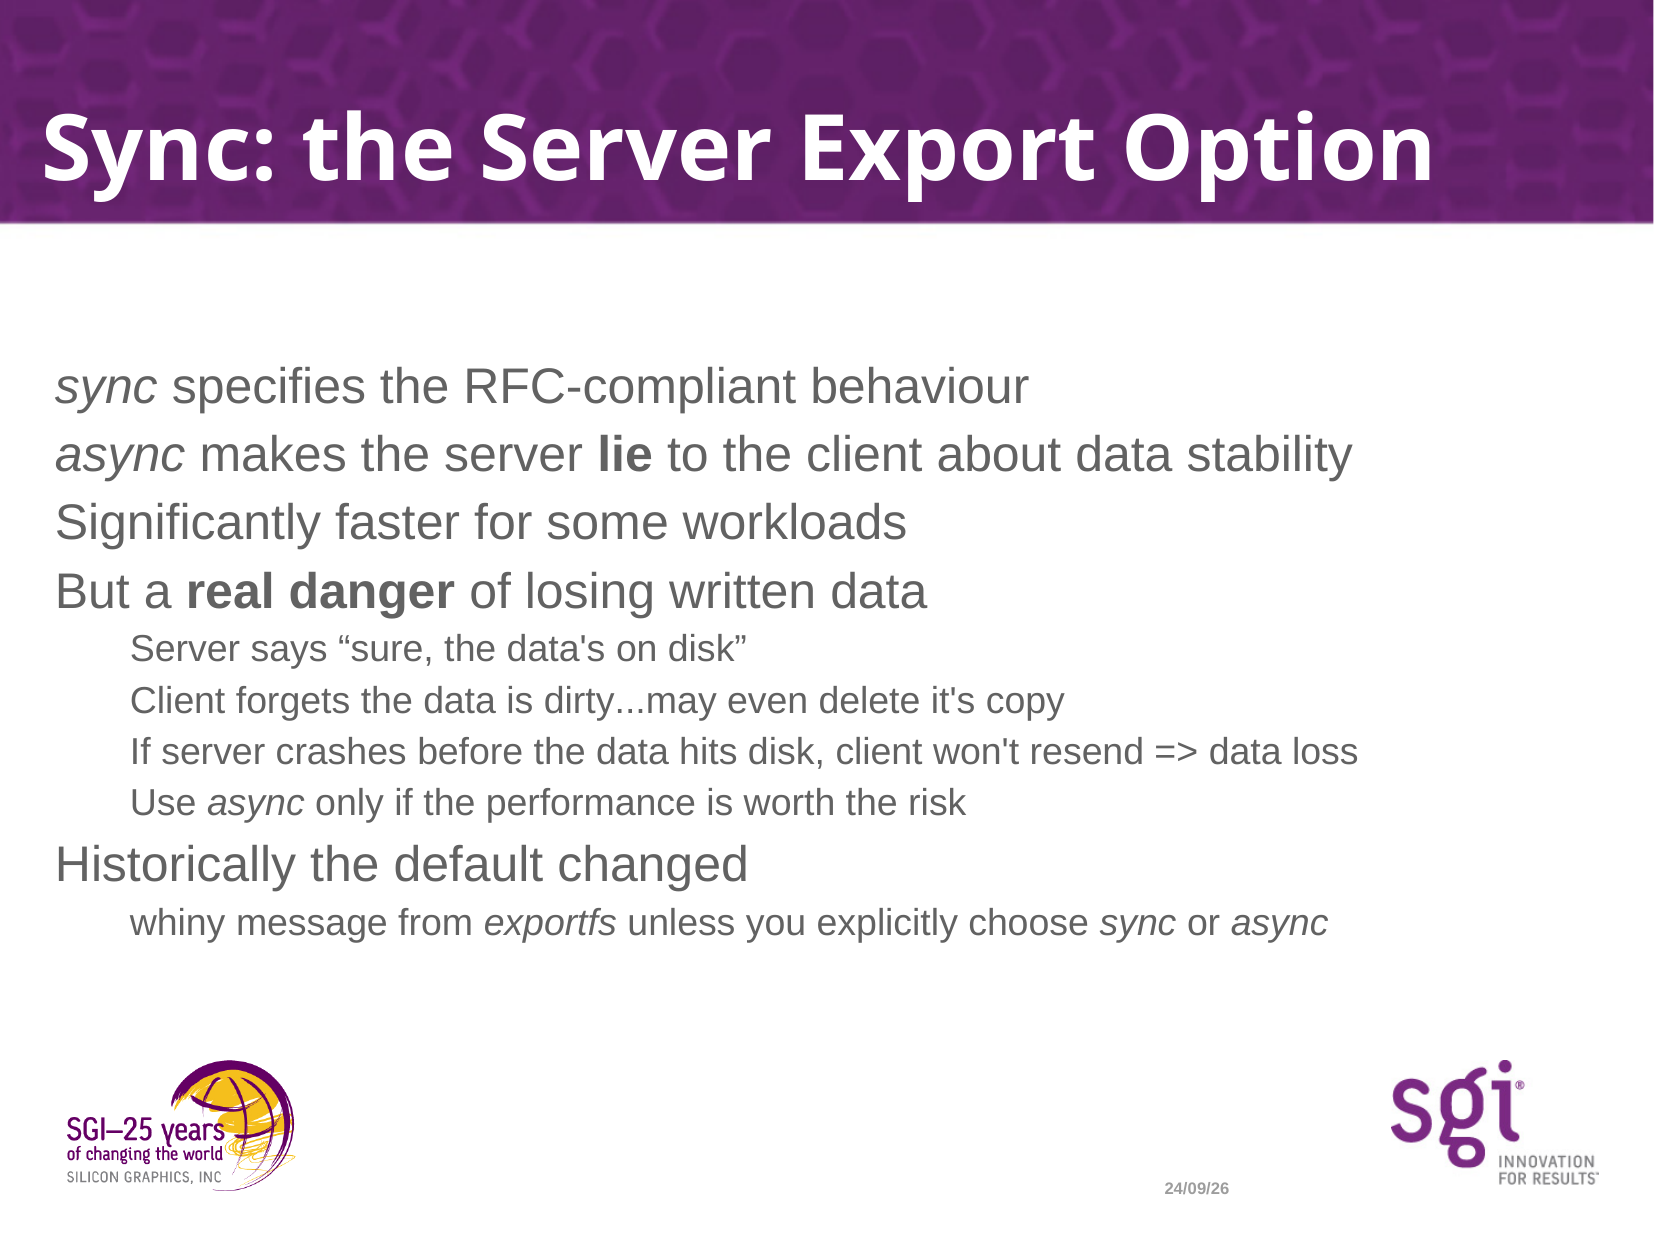

# Sync: the Server Export Option
sync specifies the RFC-compliant behaviour
async makes the server lie to the client about data stability
Significantly faster for some workloads
But a real danger of losing written data
Server says “sure, the data's on disk”
Client forgets the data is dirty...may even delete it's copy
If server crashes before the data hits disk, client won't resend => data loss
Use async only if the performance is worth the risk
Historically the default changed
whiny message from exportfs unless you explicitly choose sync or async